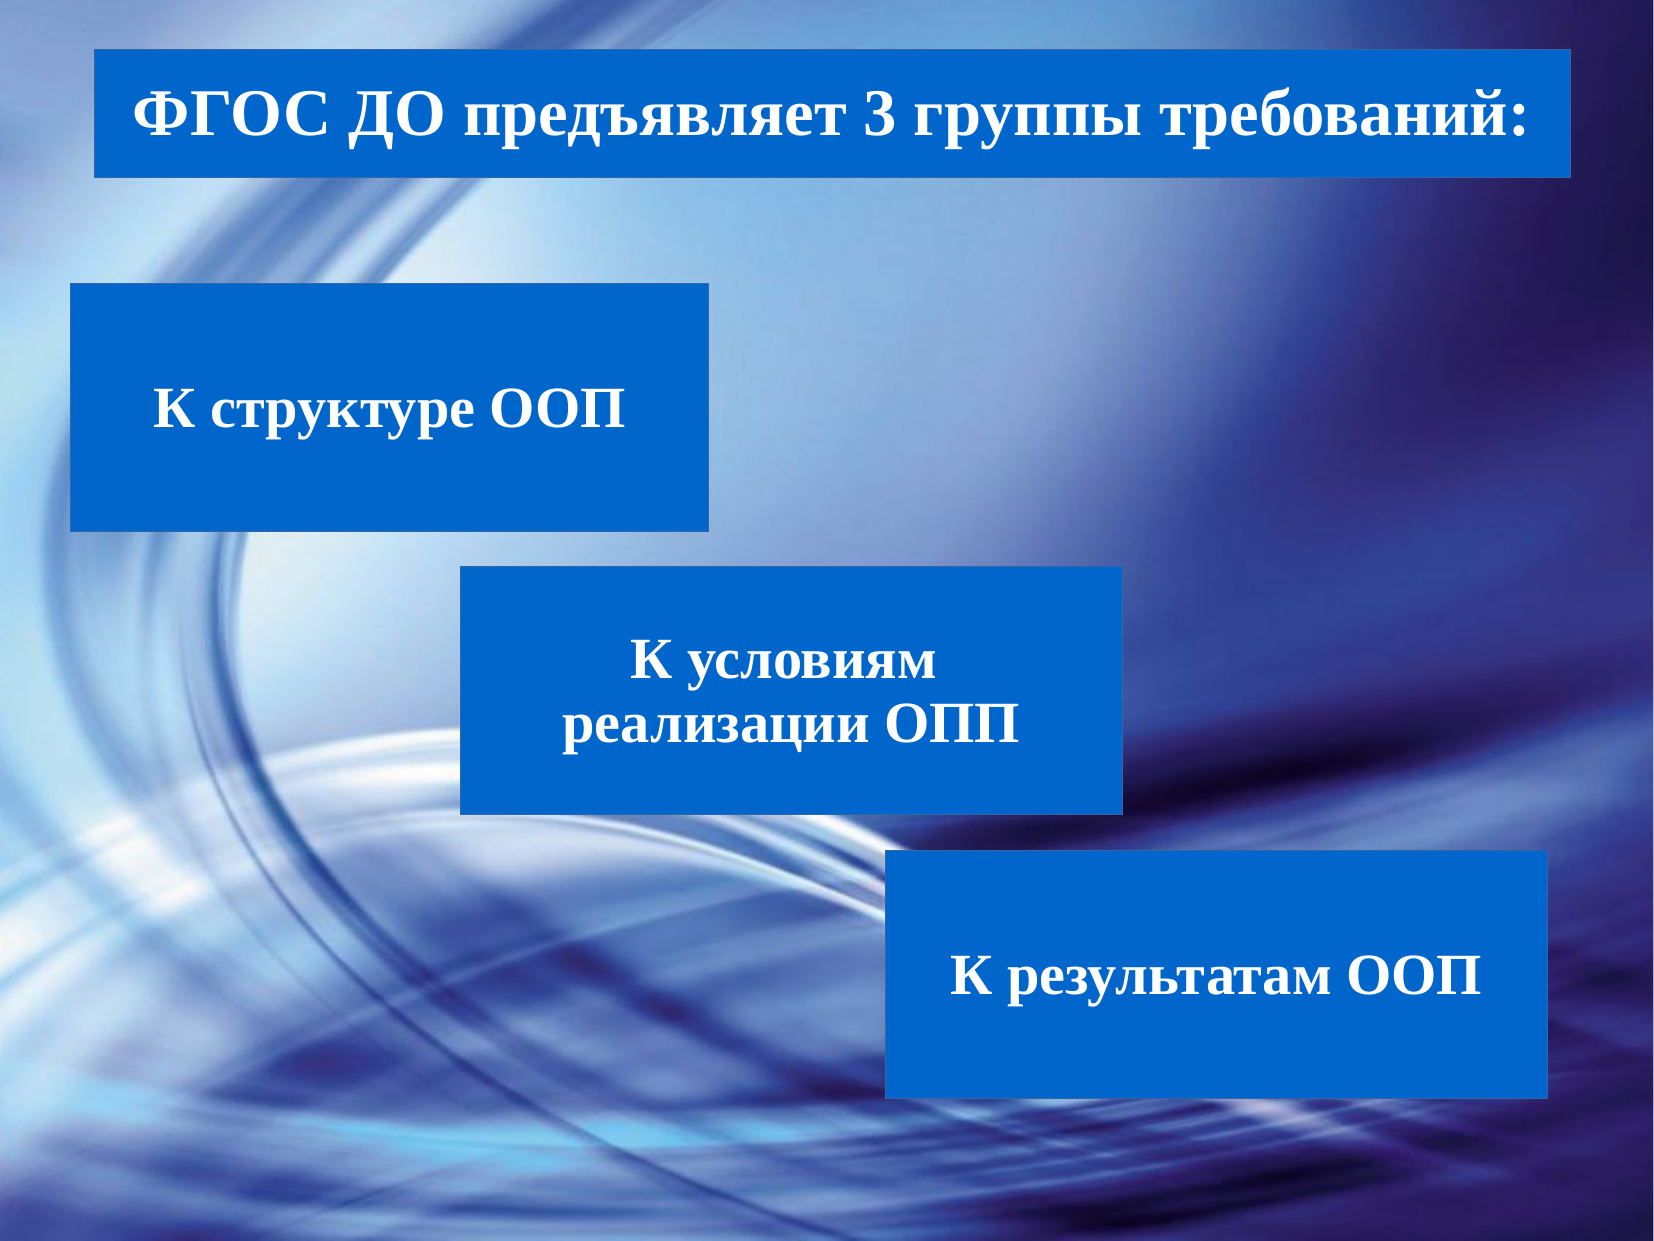

#
ФГОС ДО предъявляет 3 группы требований:
К структуре ООП
К условиям
реализации ОПП
К результатам ООП